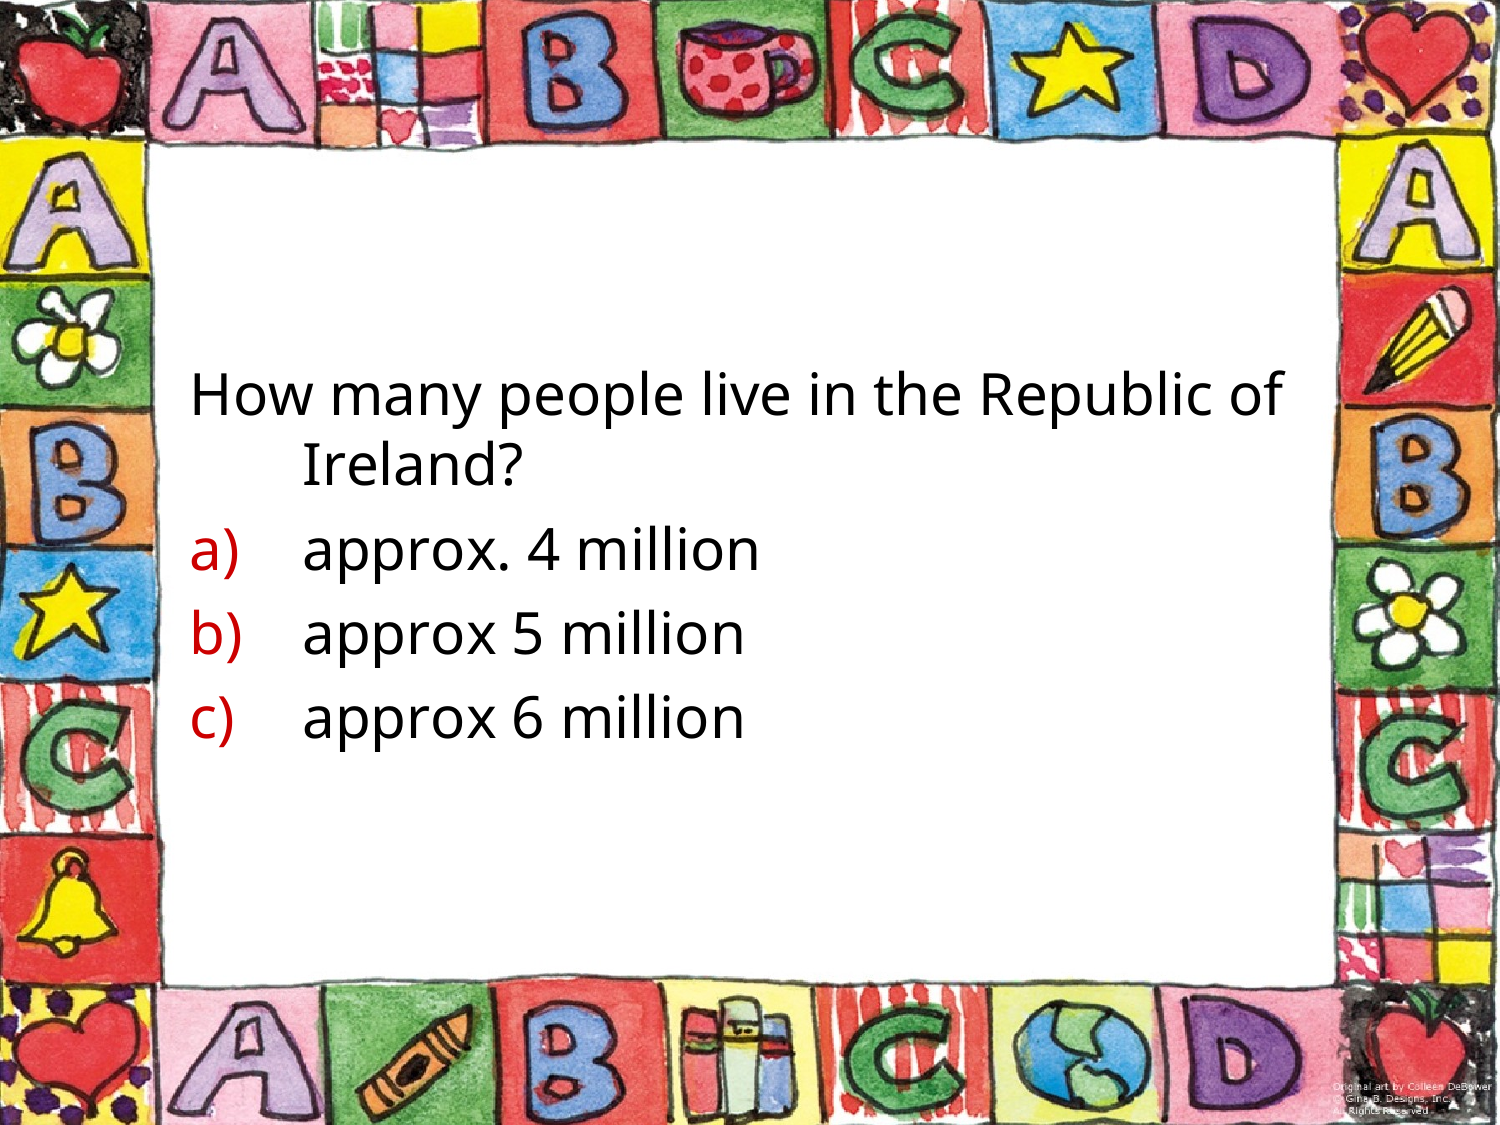

#
How many people live in the Republic of Ireland?
approx. 4 million
approx 5 million
approx 6 million